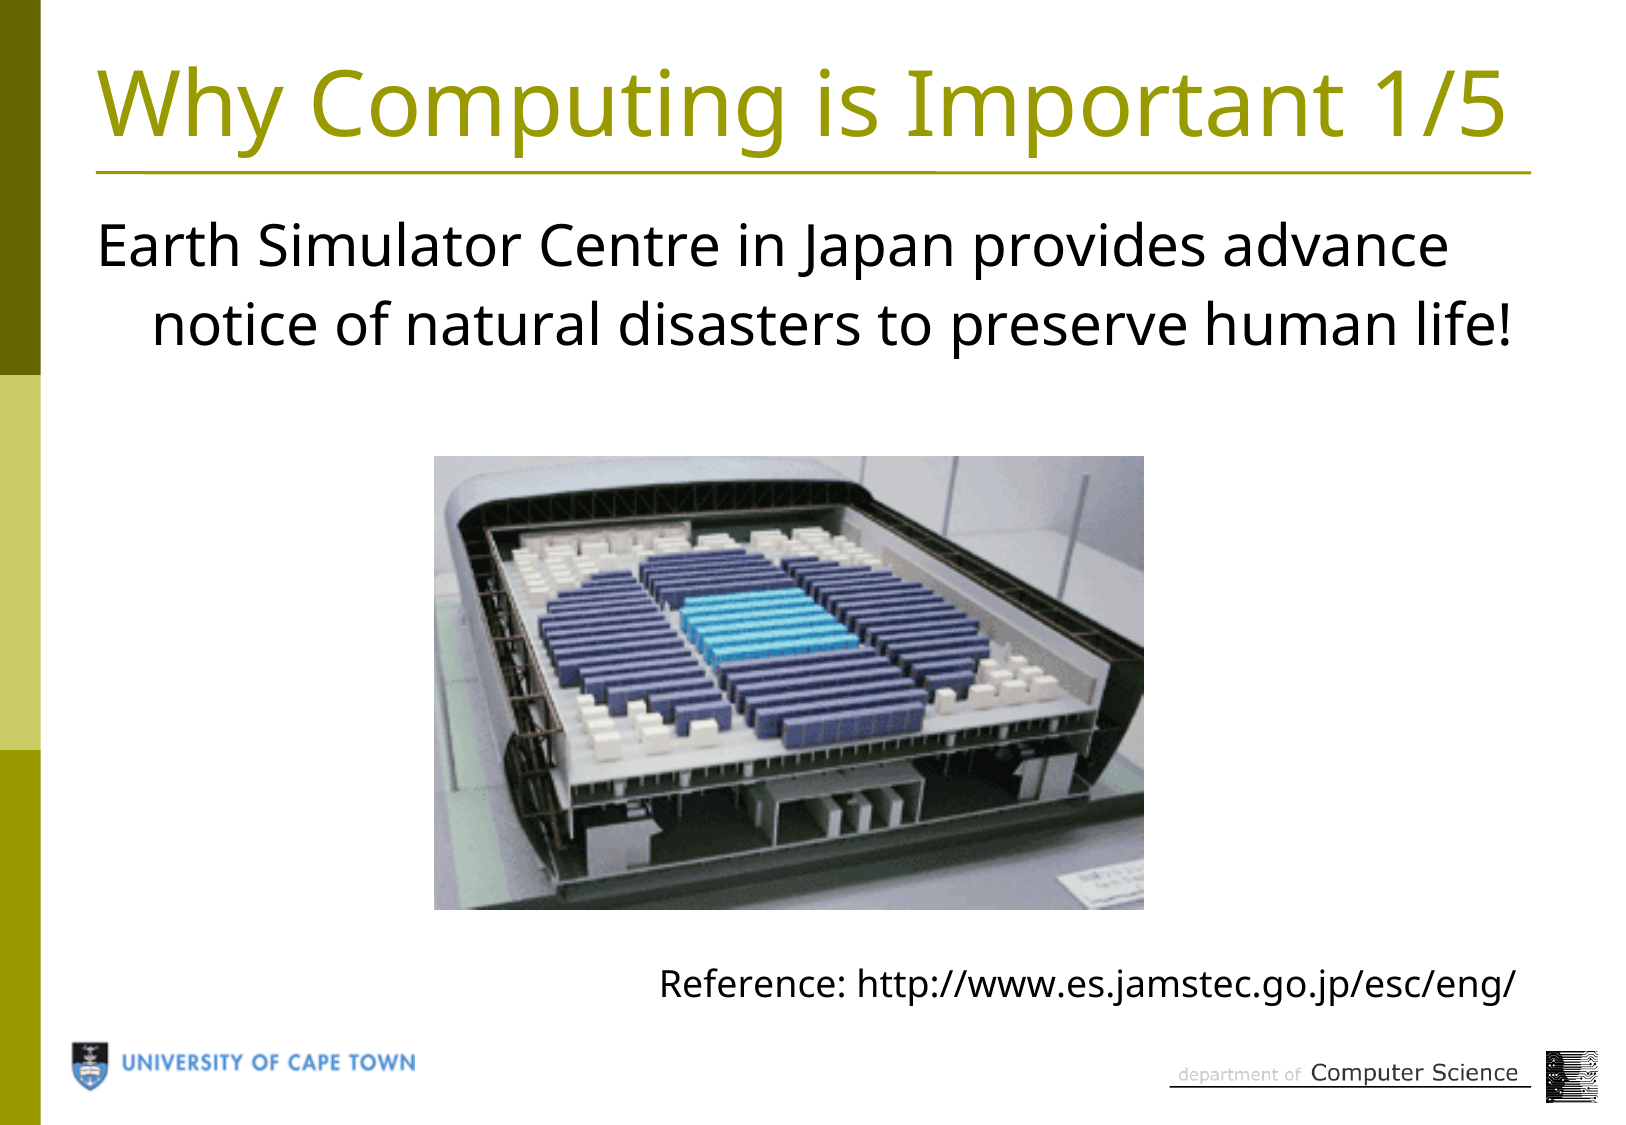

# Why Computing is Important 1/5
Earth Simulator Centre in Japan provides advance notice of natural disasters to preserve human life!
Reference: http://www.es.jamstec.go.jp/esc/eng/